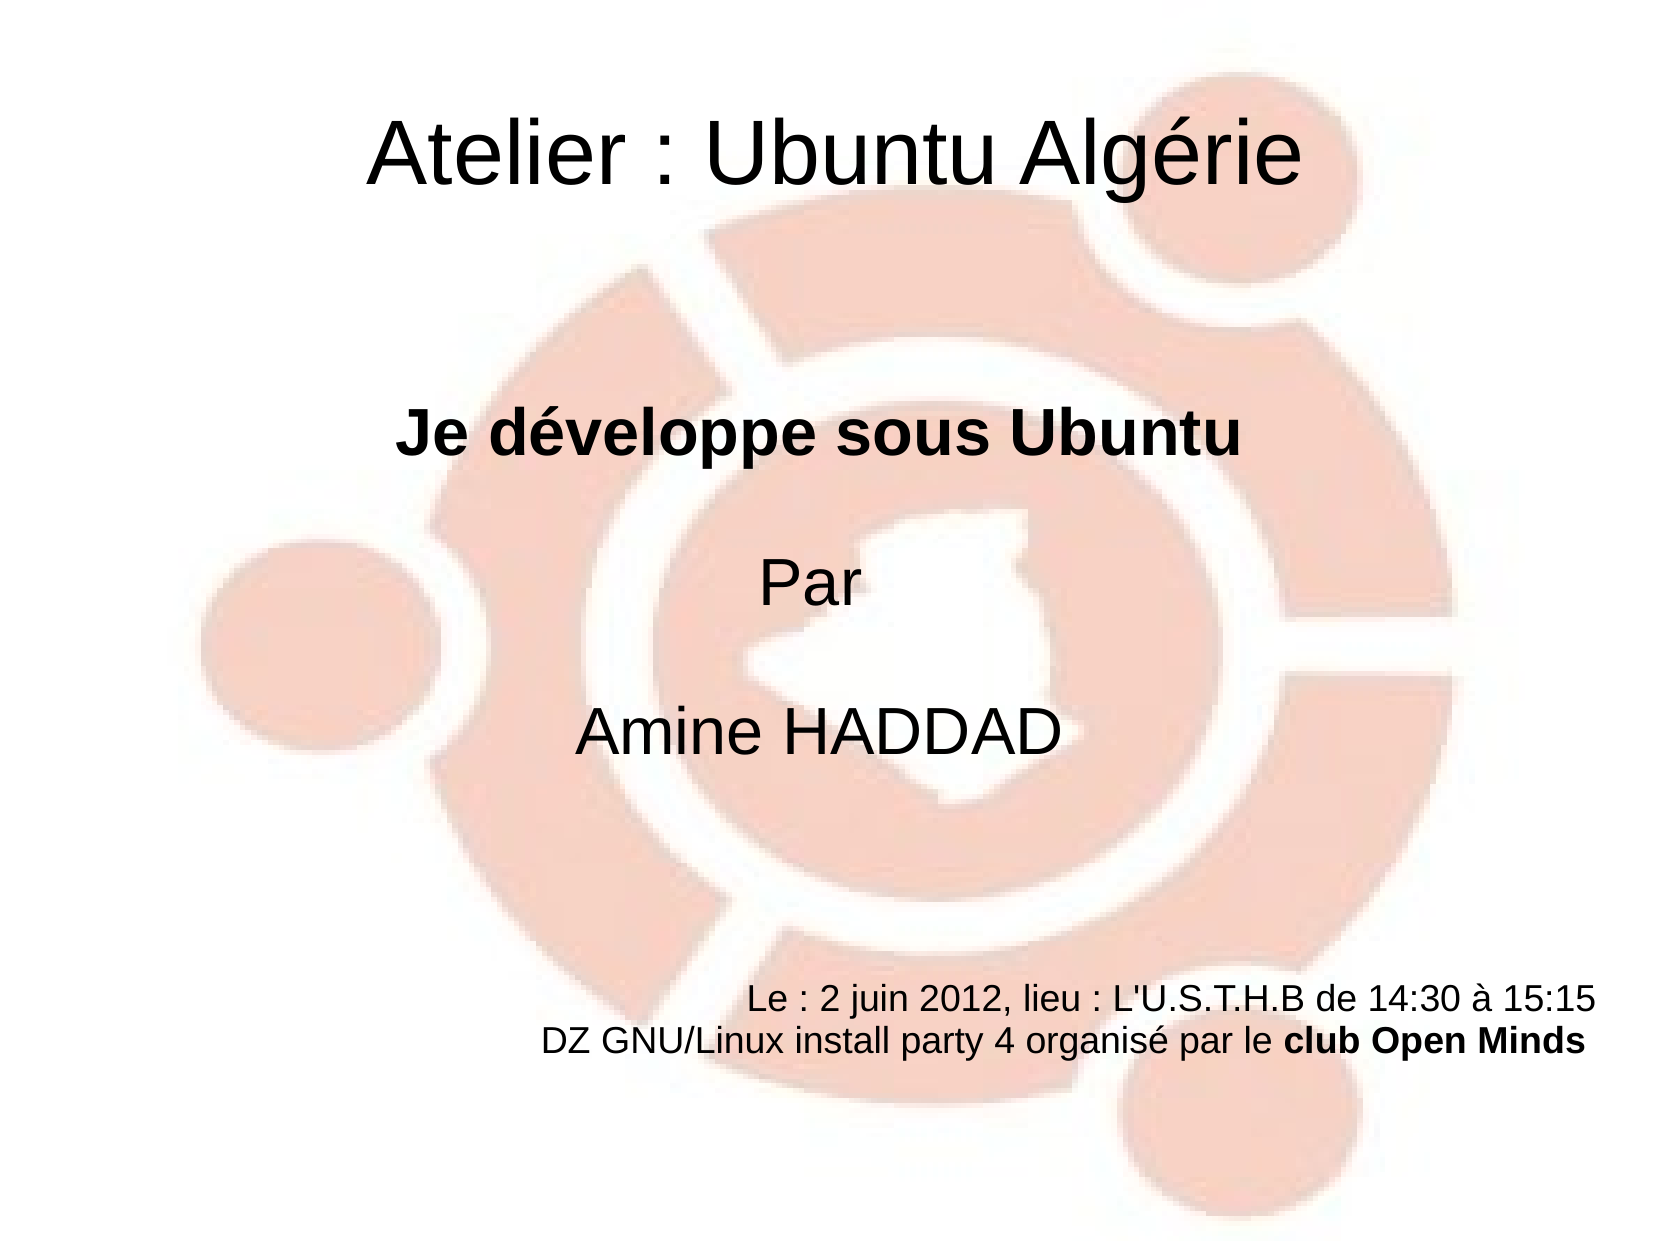

# Atelier : Ubuntu Algérie
Je développe sous Ubuntu
Par
Amine HADDAD
Le : 2 juin 2012, lieu : L'U.S.T.H.B de 14:30 à 15:15
DZ GNU/Linux install party 4 organisé par le club Open Minds